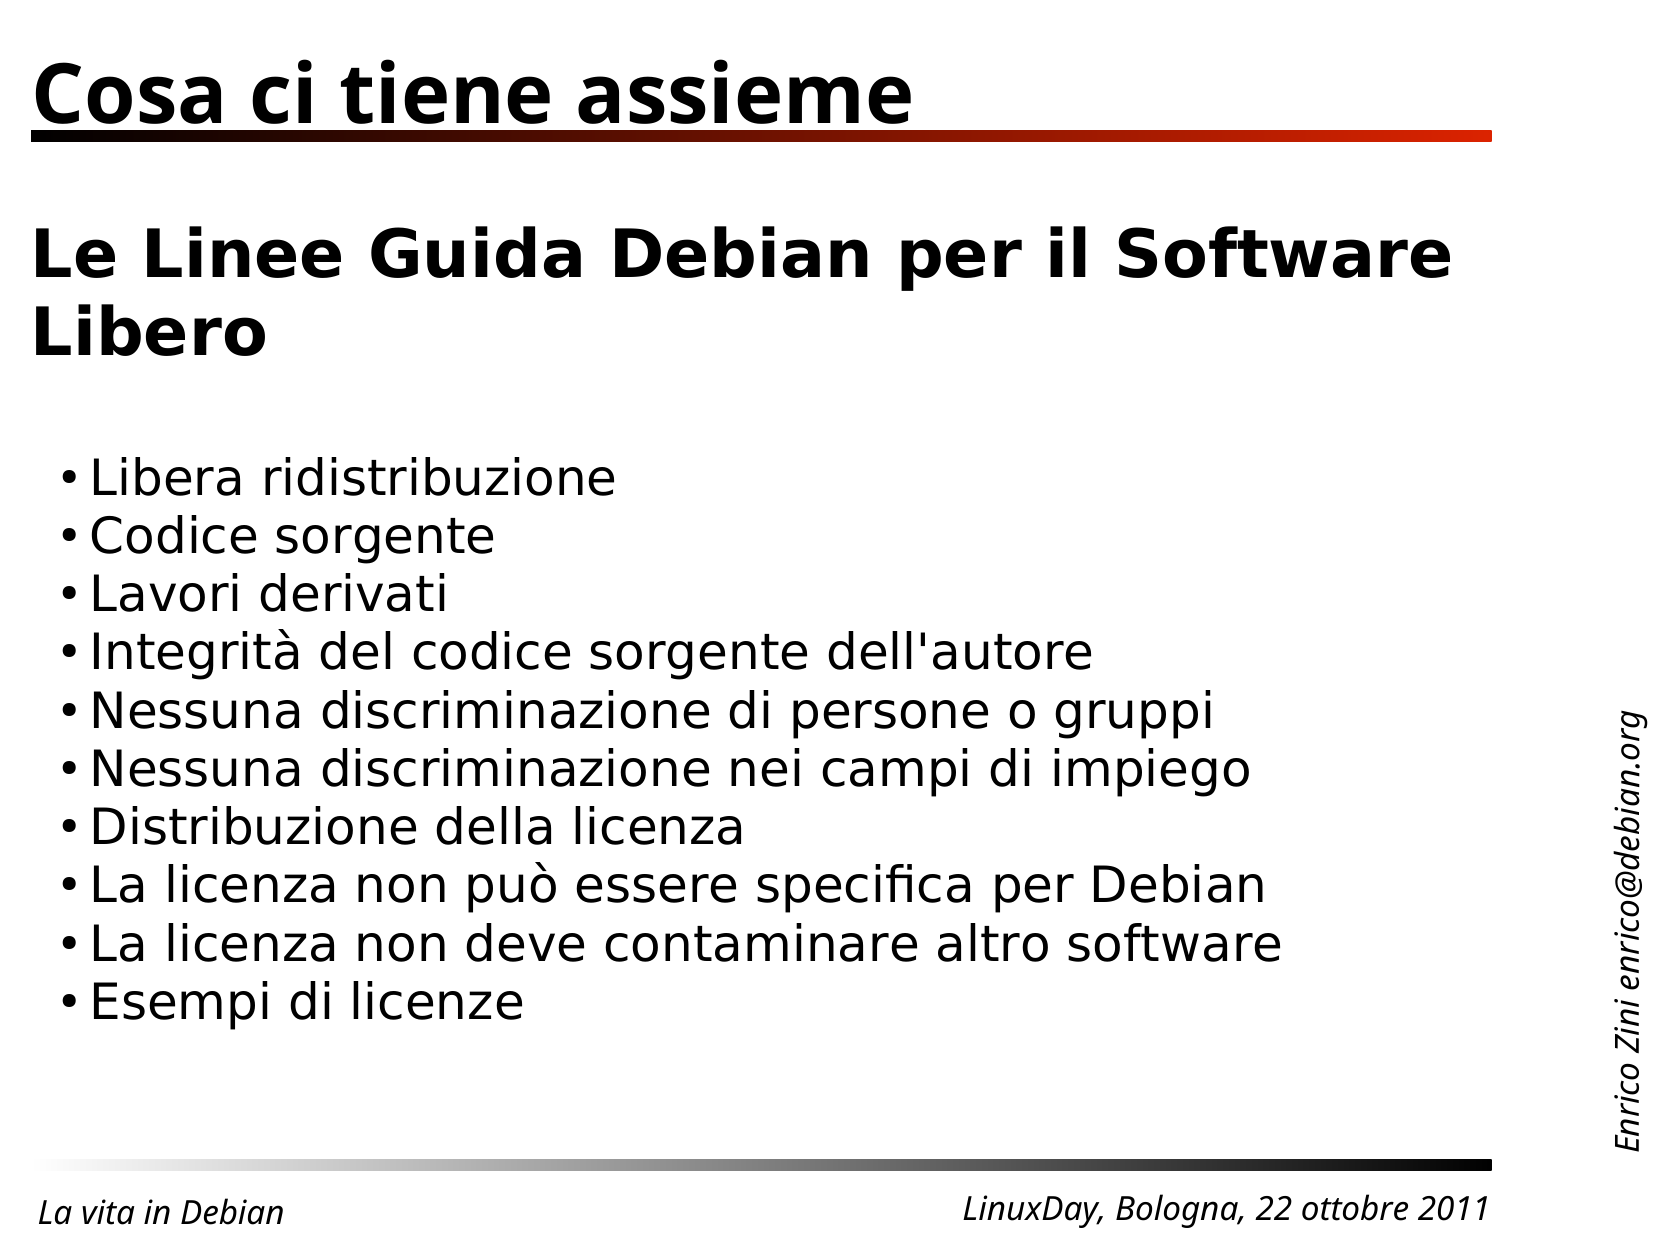

Cosa ci tiene assieme
Le Linee Guida Debian per il Software Libero
Libera ridistribuzione
Codice sorgente
Lavori derivati
Integrità del codice sorgente dell'autore
Nessuna discriminazione di persone o gruppi
Nessuna discriminazione nei campi di impiego
Distribuzione della licenza
La licenza non può essere specifica per Debian
La licenza non deve contaminare altro software
Esempi di licenze